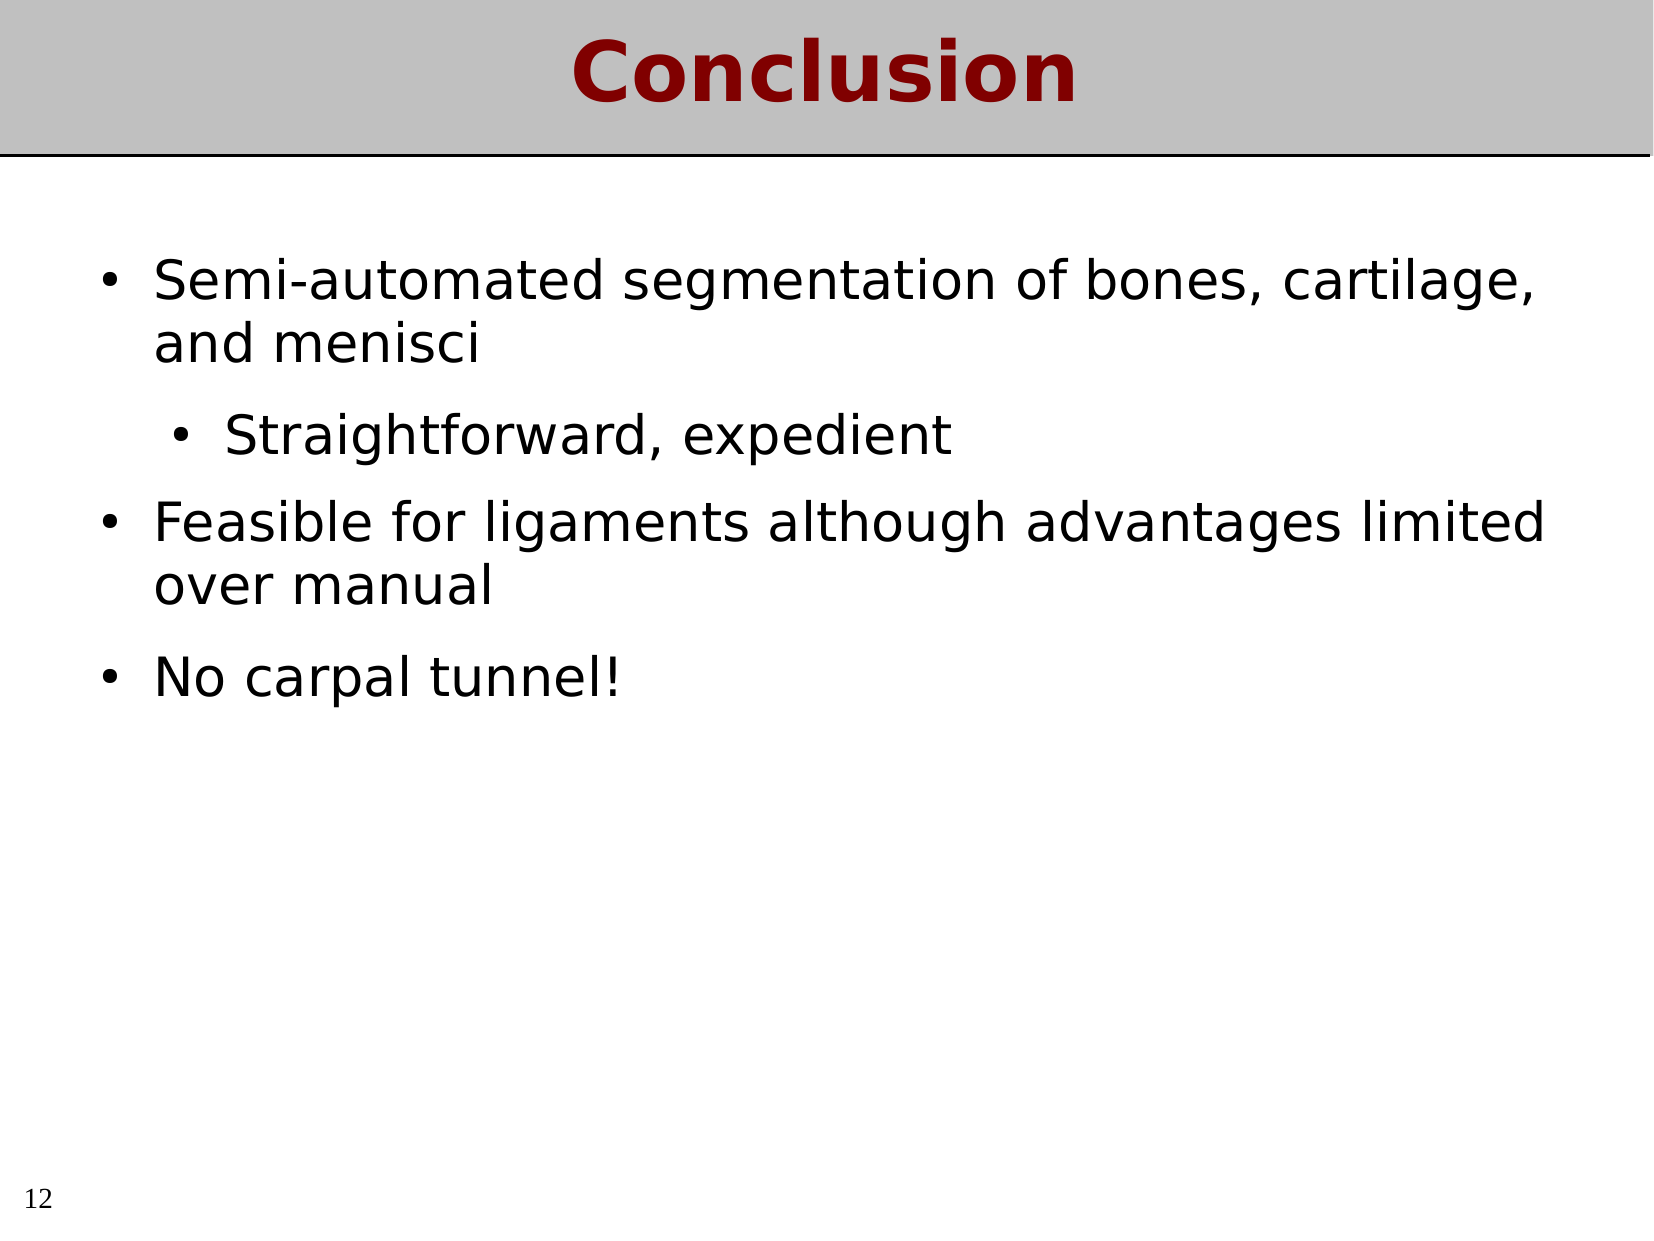

Conclusion
# Semi-automated segmentation of bones, cartilage, and menisci
Straightforward, expedient
Feasible for ligaments although advantages limited over manual
No carpal tunnel!